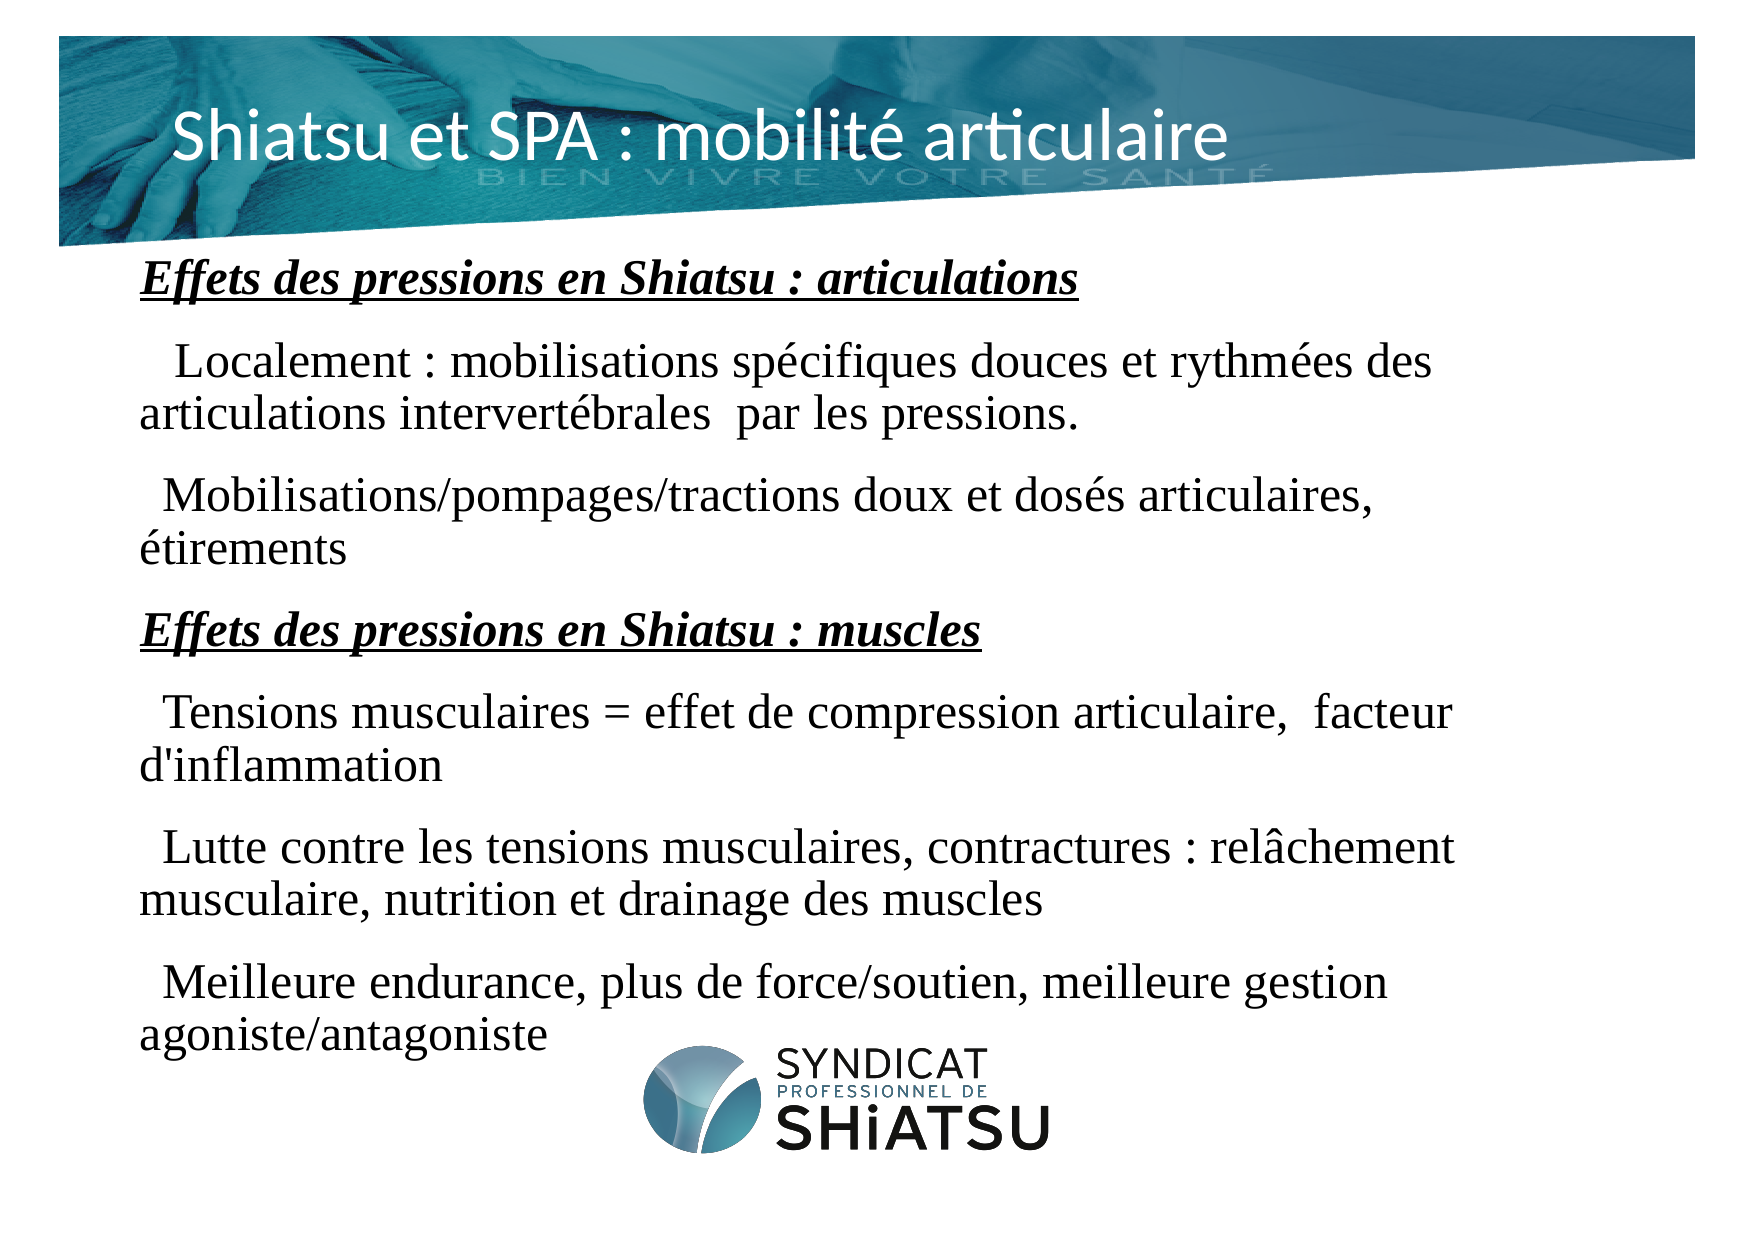

# Shiatsu et SPA : mobilité articulaire
Effets des pressions en Shiatsu : articulations
 Localement : mobilisations spécifiques douces et rythmées des articulations intervertébrales par les pressions.
Mobilisations/pompages/tractions doux et dosés articulaires, étirements
Effets des pressions en Shiatsu : muscles
Tensions musculaires = effet de compression articulaire, facteur d'inflammation
Lutte contre les tensions musculaires, contractures : relâchement musculaire, nutrition et drainage des muscles
Meilleure endurance, plus de force/soutien, meilleure gestion agoniste/antagoniste